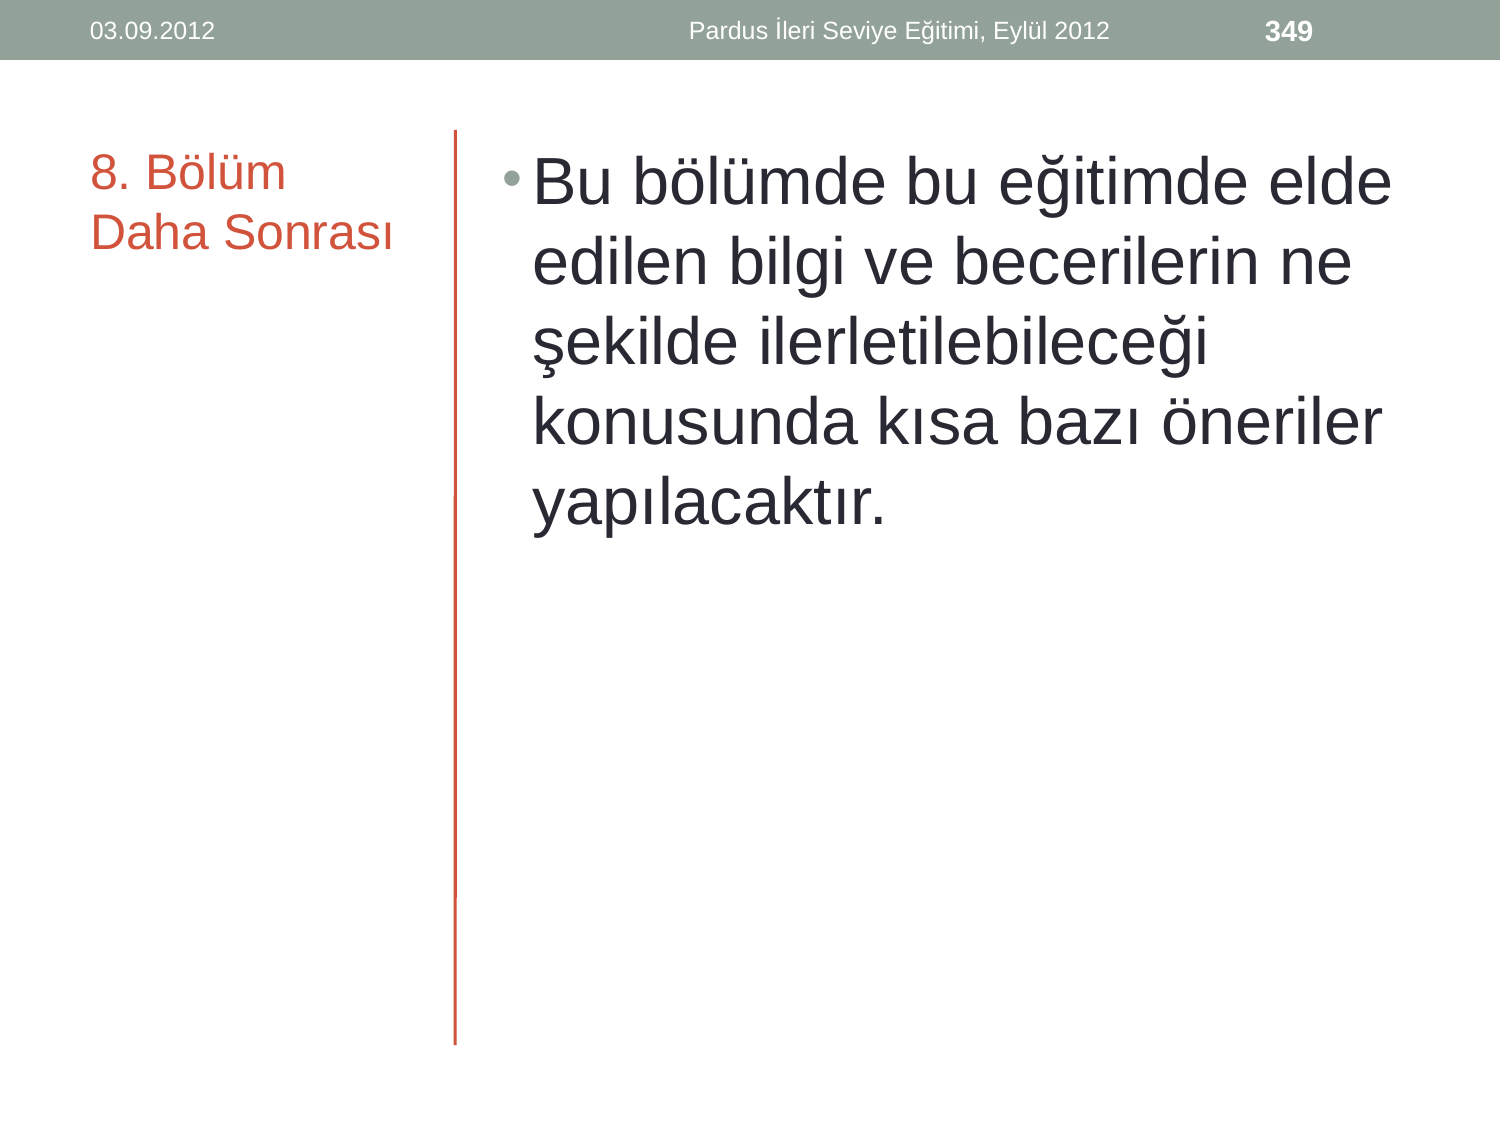

03.09.2012
Pardus İleri Seviye Eğitimi, Eylül 2012
# 8. Bölüm Daha Sonrası
Bu bölümde bu eğitimde elde edilen bilgi ve becerilerin ne şekilde ilerletilebileceği konusunda kısa bazı öneriler yapılacaktır.